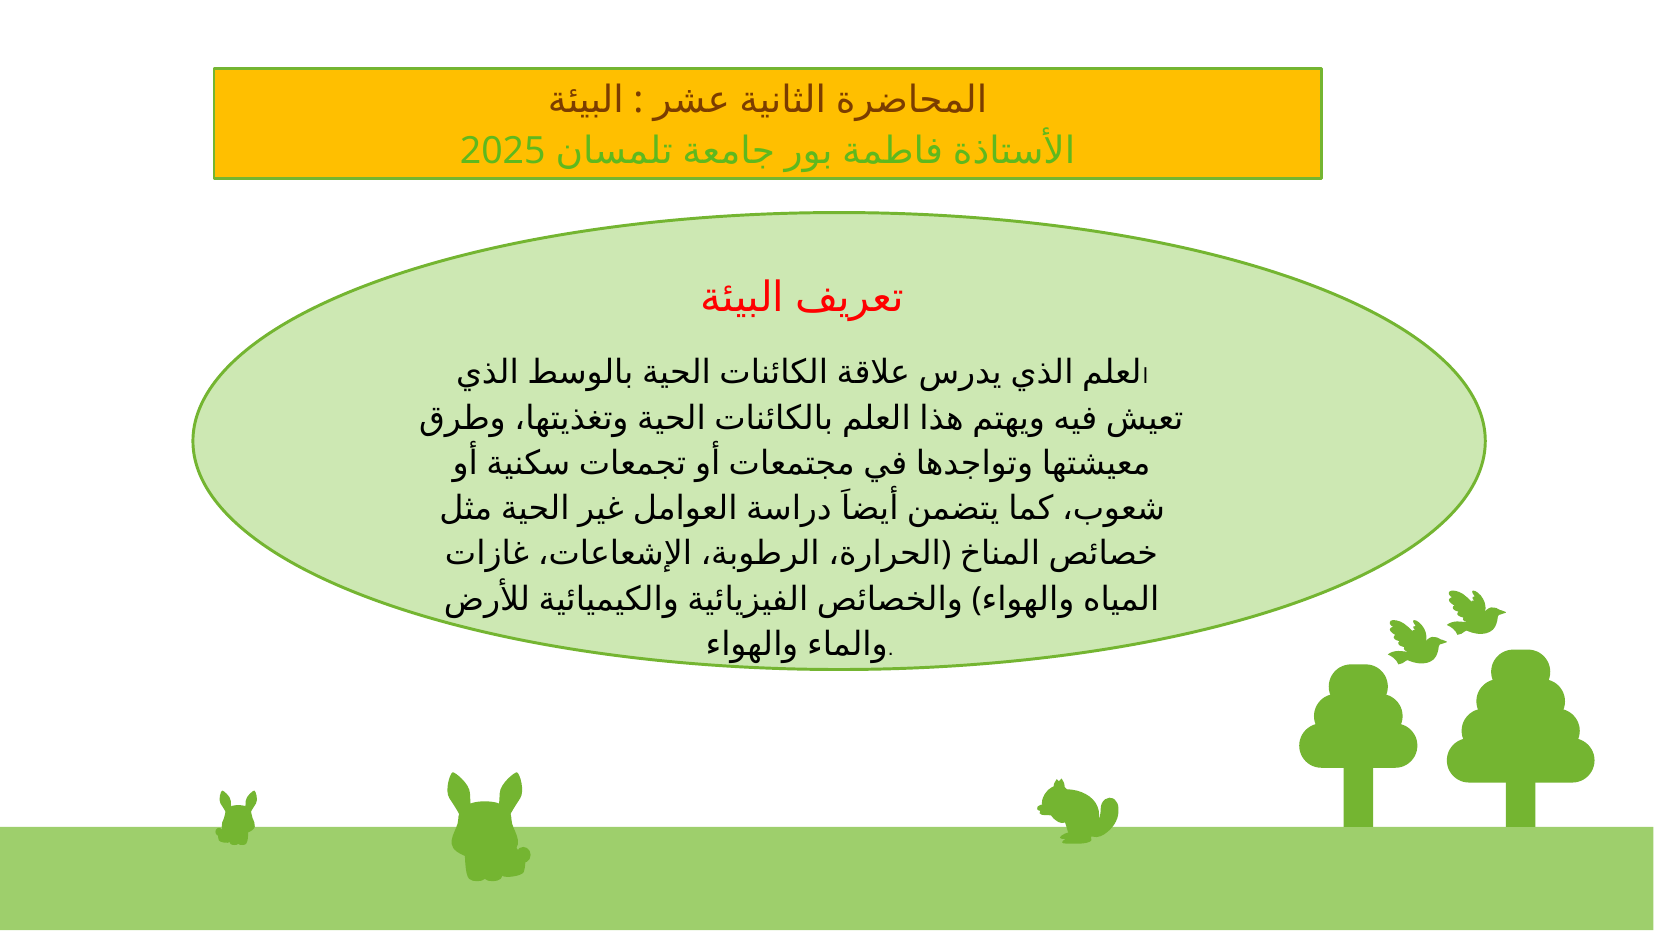

#
المحاضرة الثانية عشر : البيئة
الأستاذة فاطمة بور جامعة تلمسان 2025
تعريف البيئة
العلم الذي يدرس علاقة الكائنات الحية بالوسط الذي تعيش فيه ويهتم هذا العلم بالكائنات الحية وتغذيتها، وطرق معيشتها وتواجدها في مجتمعات أو تجمعات سكنية أو شعوب، كما يتضمن أيضاَ دراسة العوامل غير الحية مثل خصائص المناخ (الحرارة، الرطوبة، الإشعاعات، غازات المياه والهواء) والخصائص الفيزيائية والكيميائية للأرض والماء والهواء.